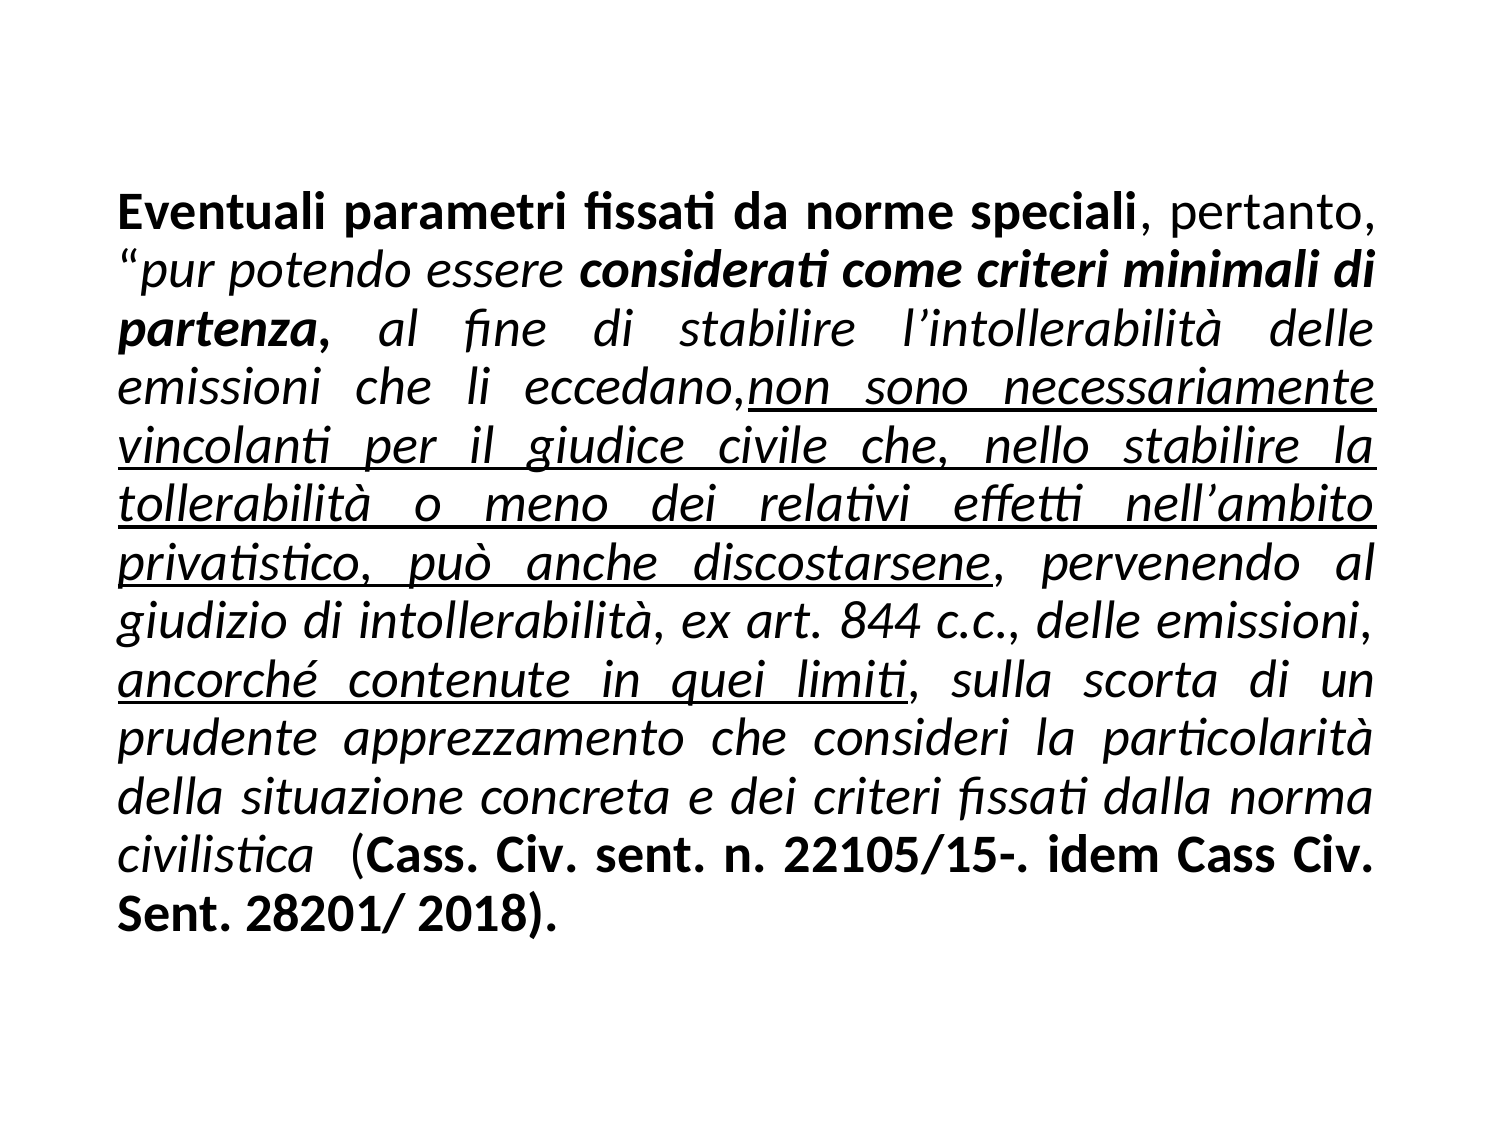

# Eventuali parametri fissati da norme speciali, pertanto, “pur potendo essere considerati come criteri minimali di partenza, al fine di stabilire l’intollerabilità delle emissioni che li eccedano,non sono necessariamente vincolanti per il giudice civile che, nello stabilire la tollerabilità o meno dei relativi effetti nell’ambito privatistico, può anche discostarsene, pervenendo al giudizio di intollerabilità, ex art. 844 c.c., delle emissioni, ancorché contenute in quei limiti, sulla scorta di un prudente apprezzamento che consideri la particolarità della situazione concreta e dei criteri fissati dalla norma civilistica (Cass. Civ. sent. n. 22105/15-. idem Cass Civ. Sent. 28201/ 2018).